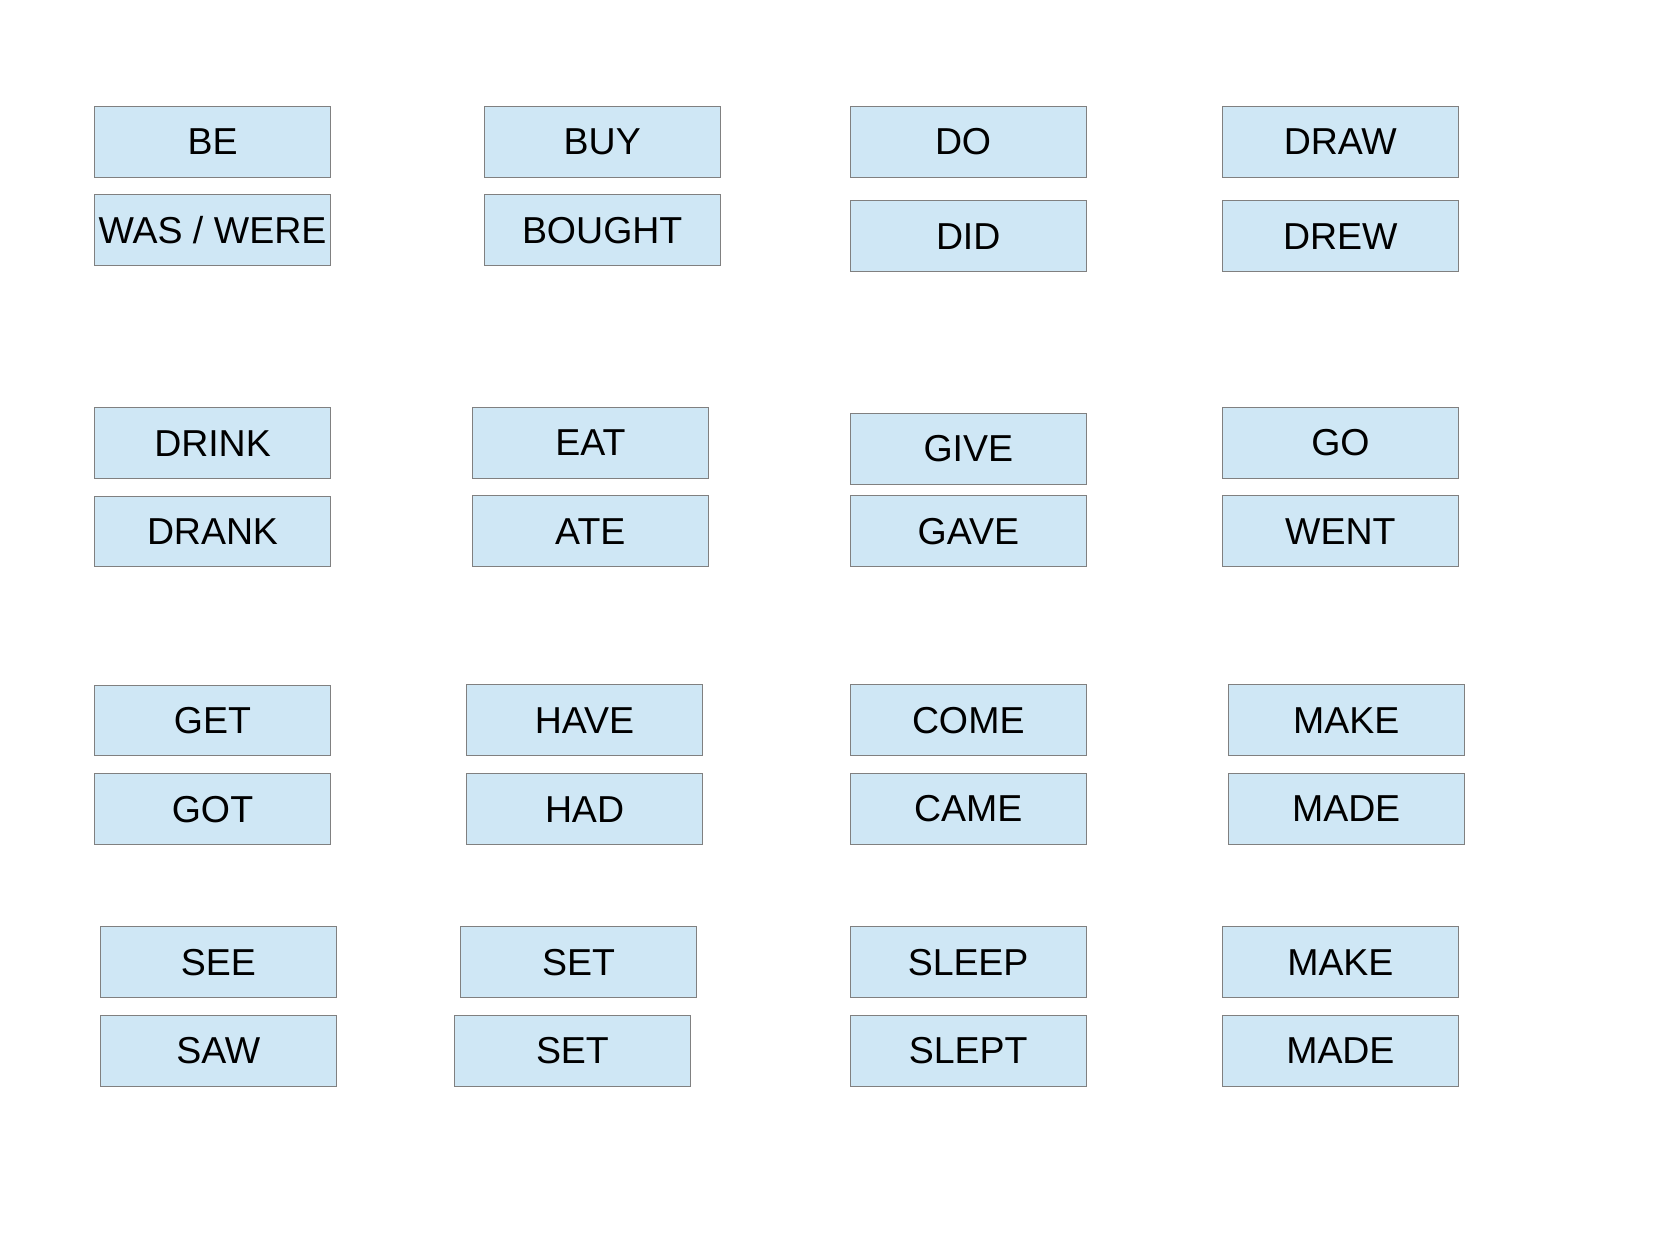

DRAW
BUY
DO
BE
BOUGHT
WAS / WERE
DREW
DID
GO
EAT
DRINK
GIVE
ATE
GAVE
WENT
DRANK
MAKE
COME
HAVE
GET
CAME
MADE
HAD
GOT
SET
SLEEP
MAKE
SEE
SAW
SET
SLEPT
MADE